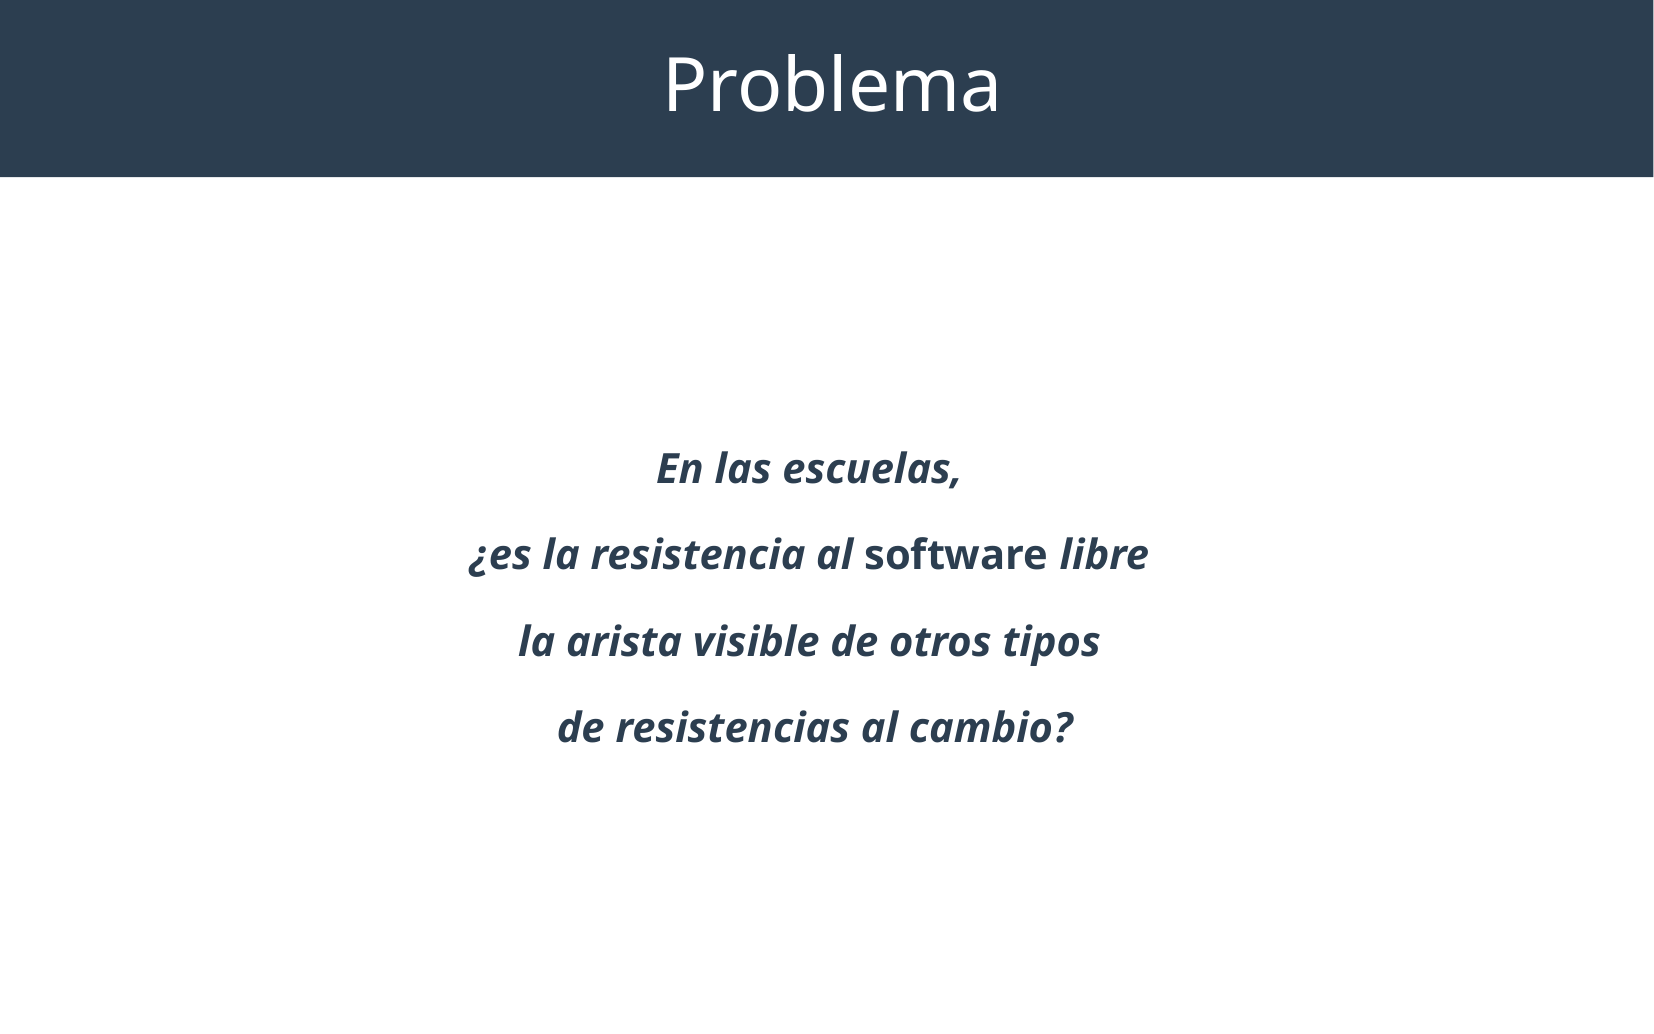

Problema
# En las escuelas,
¿es la resistencia al software libre
la arista visible de otros tipos
de resistencias al cambio?
2